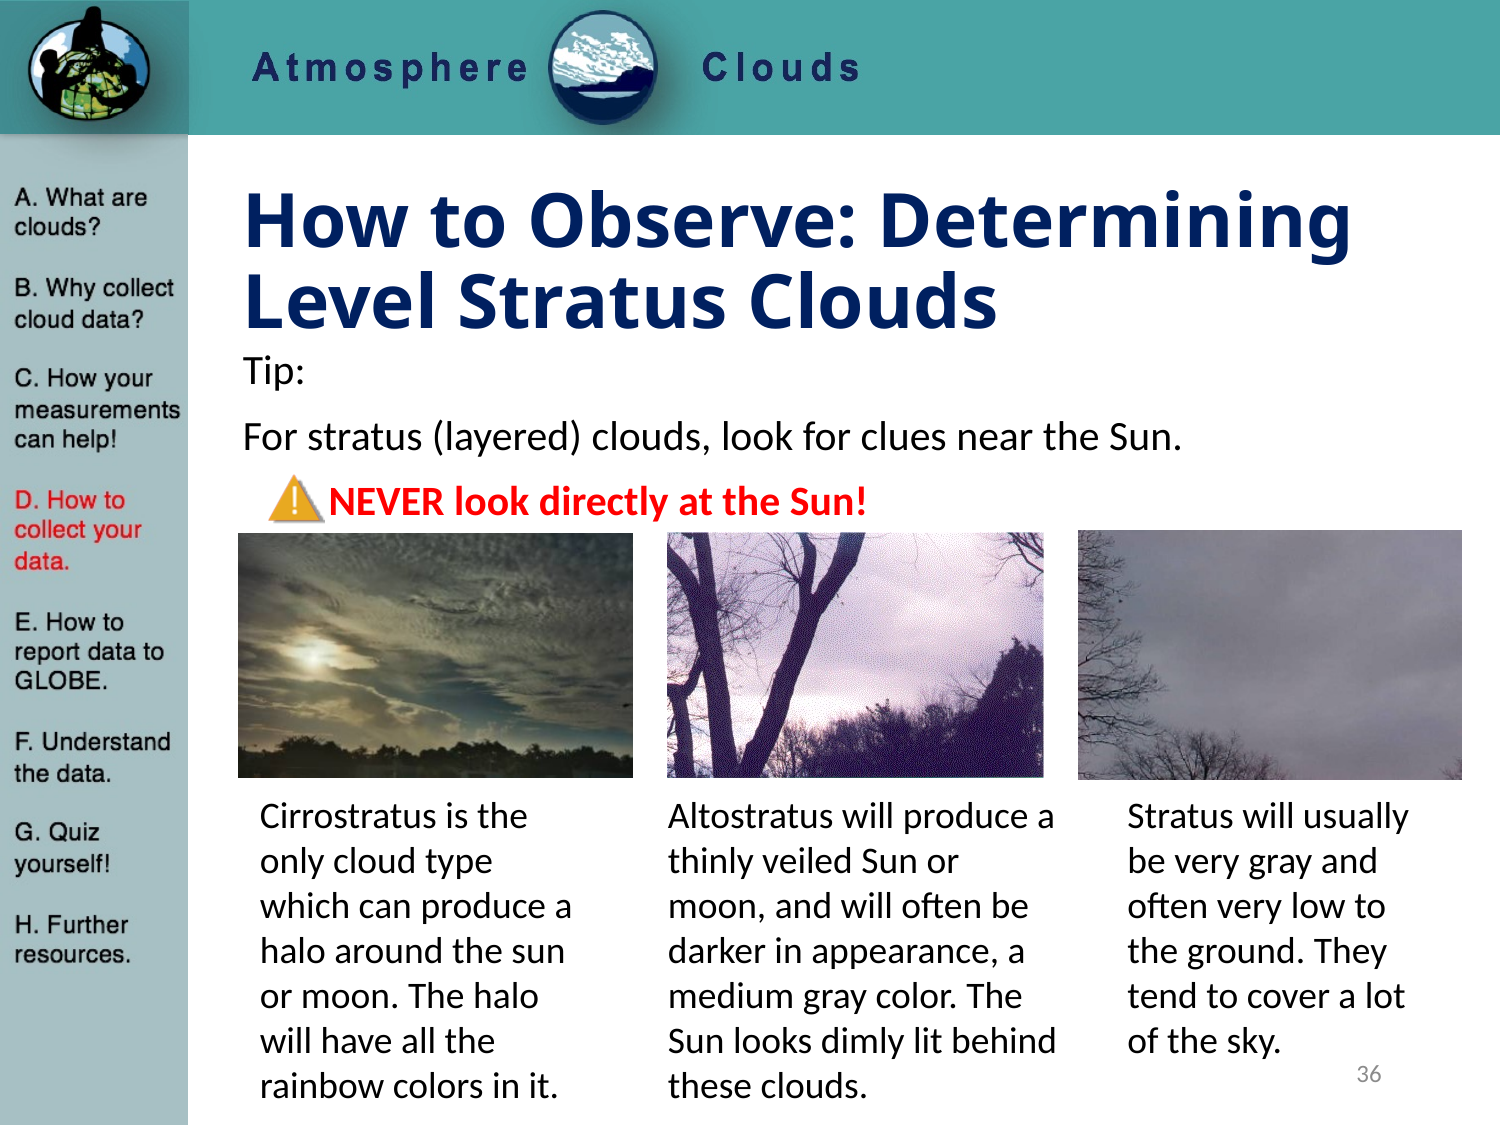

# How to Observe: Determining Level Stratus Clouds
Tip:
For stratus (layered) clouds, look for clues near the Sun.
 NEVER look directly at the Sun!
Cirrostratus is the only cloud type which can produce a halo around the sun or moon. The halo will have all the rainbow colors in it.
Altostratus will produce a thinly veiled Sun or moon, and will often be darker in appearance, a medium gray color. The Sun looks dimly lit behind these clouds.
Stratus will usually be very gray and often very low to the ground. They tend to cover a lot of the sky.